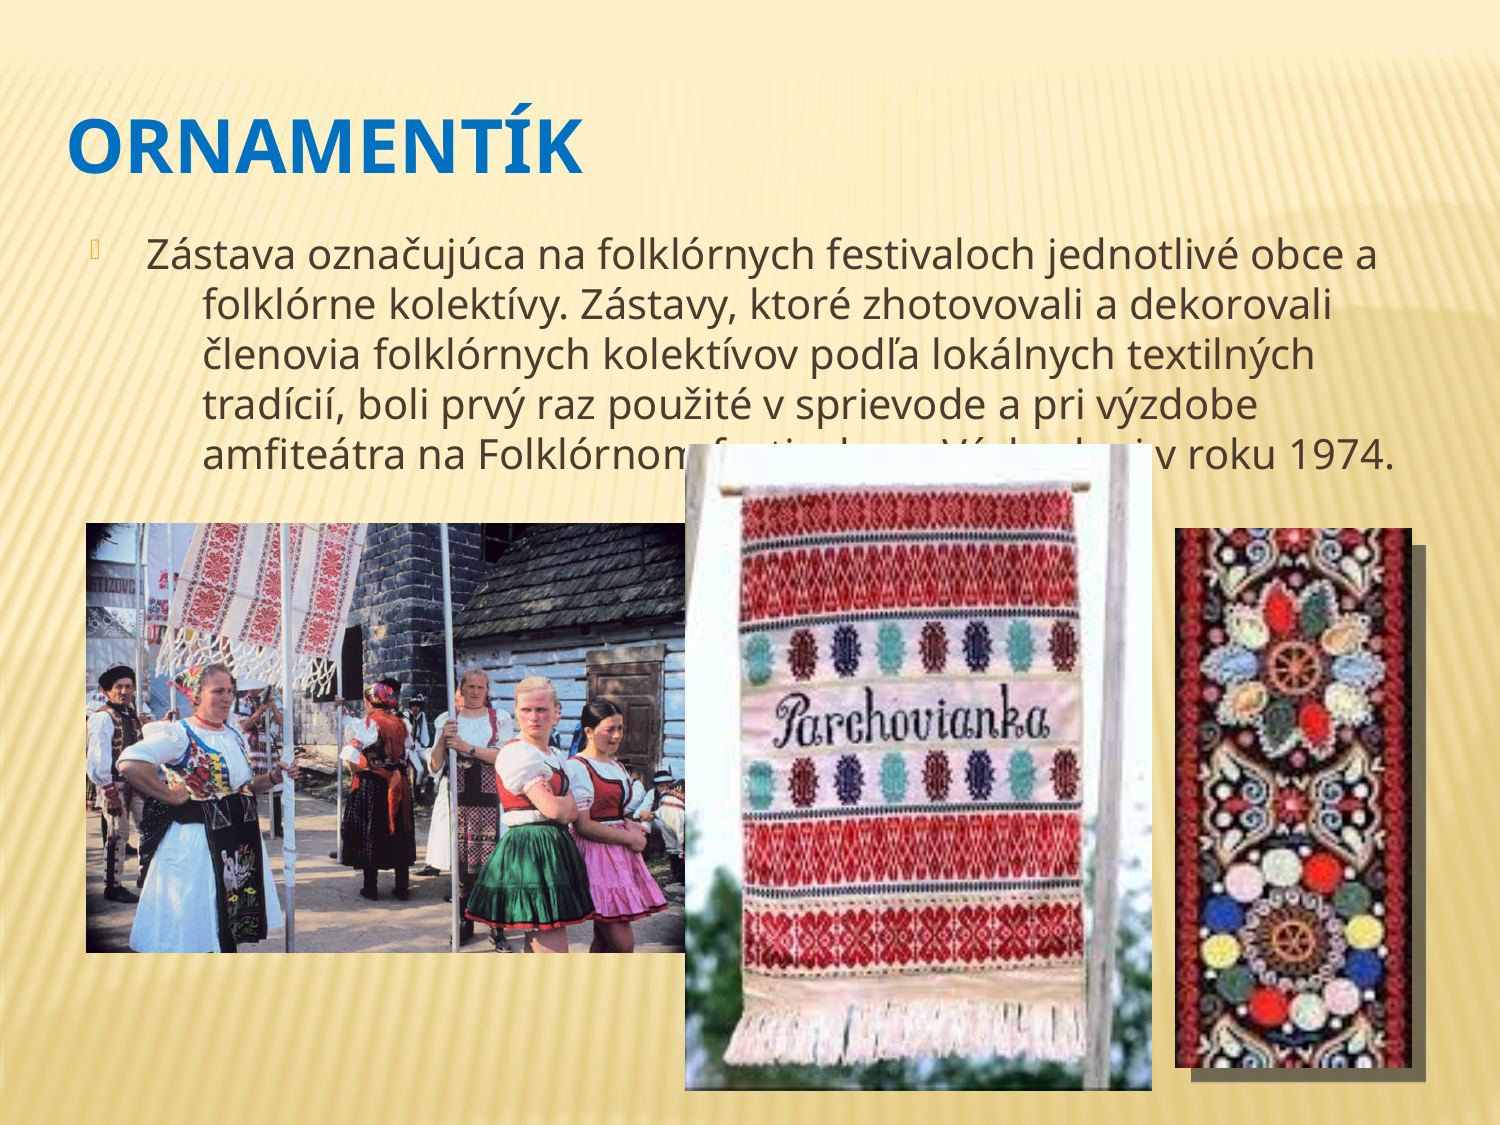

# Ornamentík
Zástava označujúca na folklórnych festivaloch jednotlivé obce a folklórne kolektívy. Zástavy, ktoré zhotovovali a dekorovali členovia folklórnych kolektívov podľa lokálnych textilných tradícií, boli prvý raz použité v sprievode a pri výzdobe amfiteátra na Folklórnom festivale vo Východnej v roku 1974.